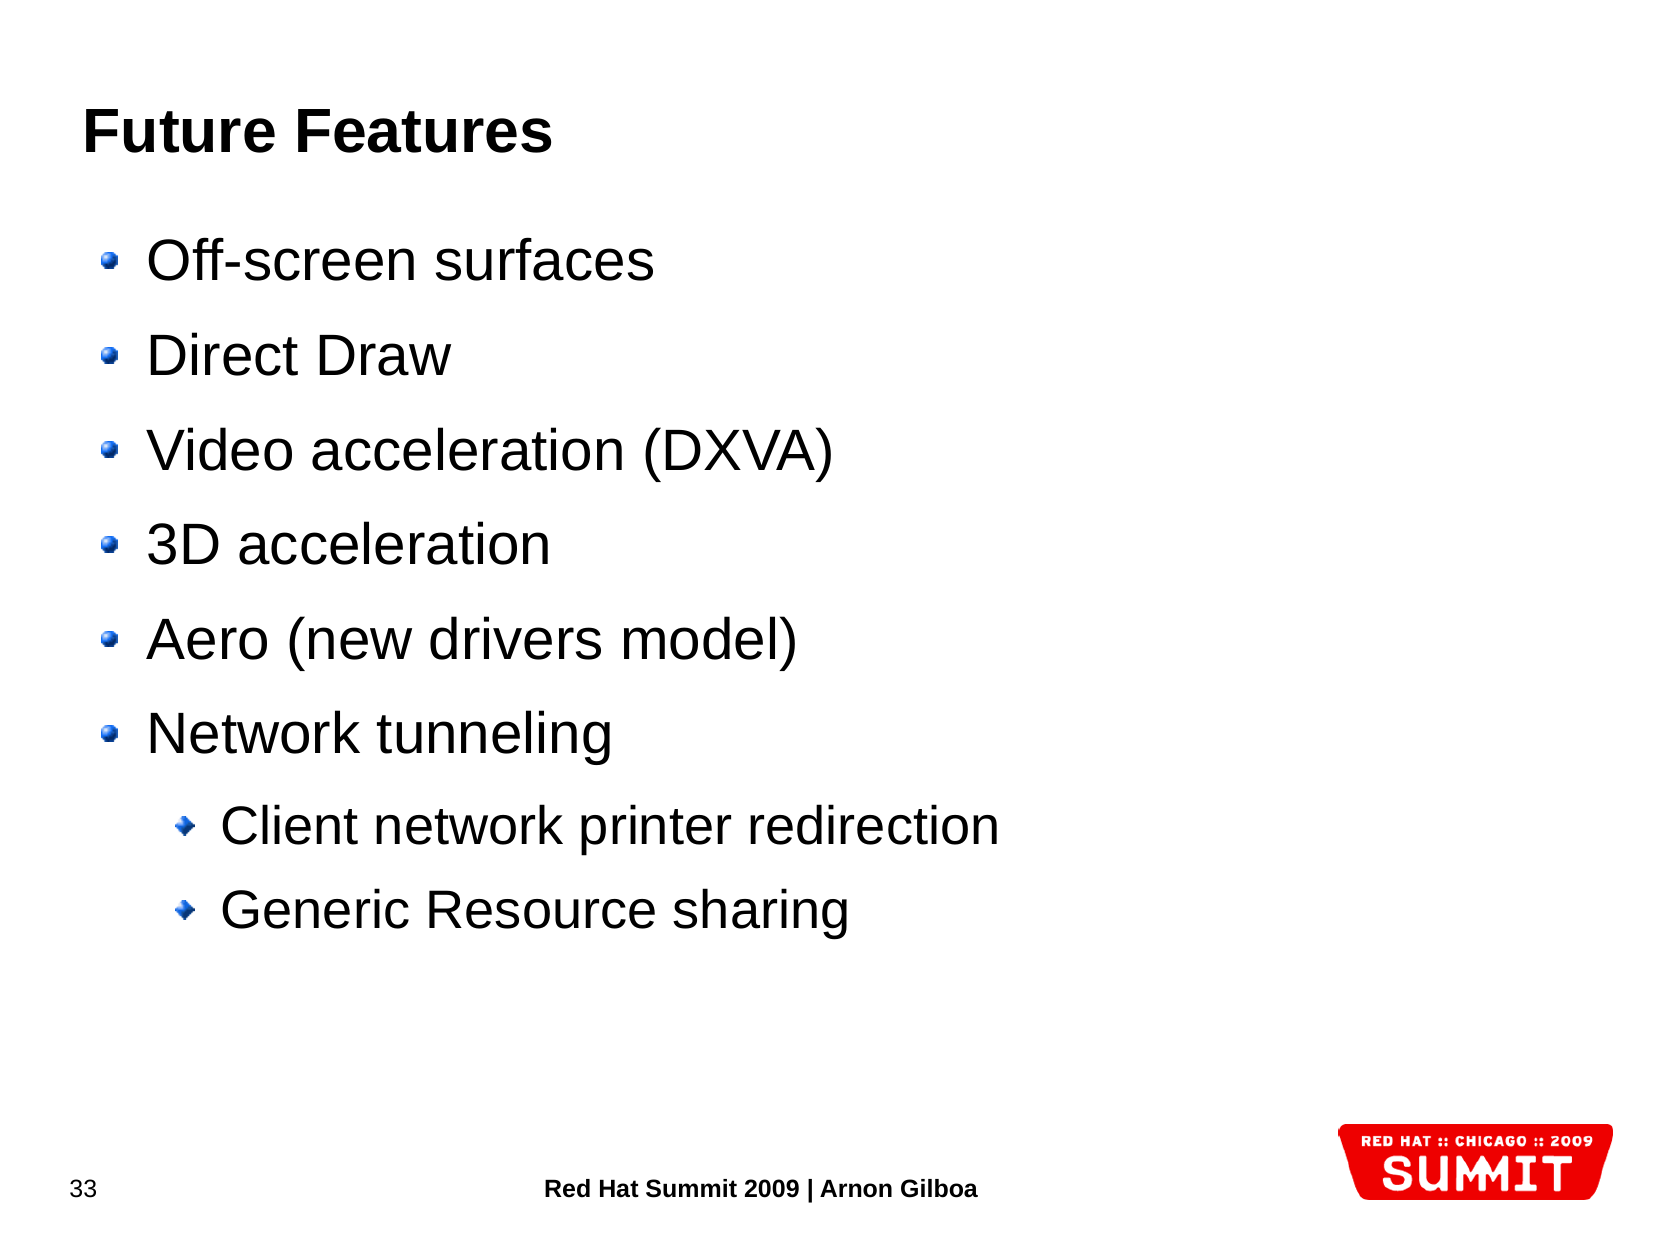

# Future Features
Off-screen surfaces
Direct Draw
Video acceleration (DXVA)
3D acceleration
Aero (new drivers model)
Network tunneling
Client network printer redirection
Generic Resource sharing